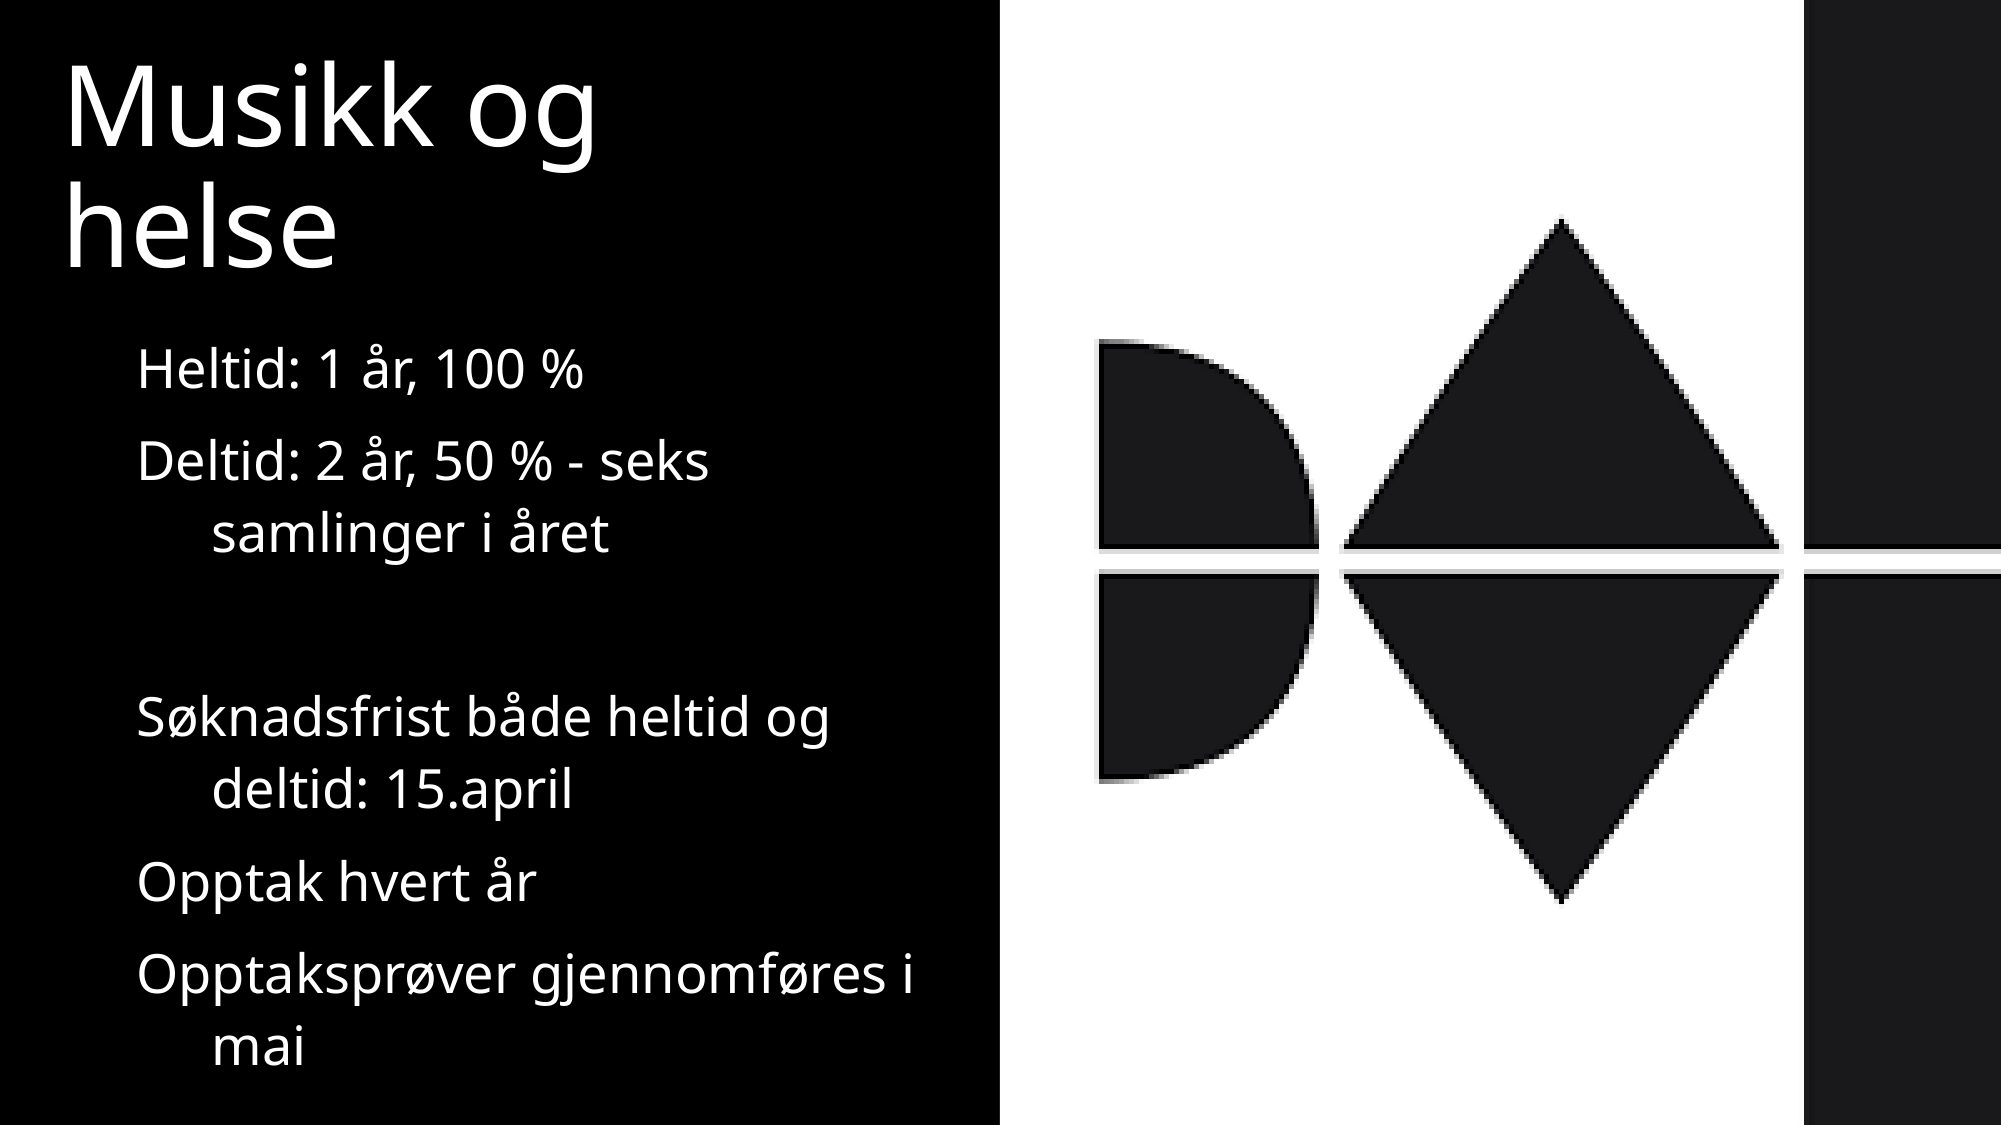

# Musikk og helse
Heltid: 1 år, 100 %
Deltid: 2 år, 50 % - seks samlinger i året
Søknadsfrist både heltid og deltid: 15.april
Opptak hvert år
Opptaksprøver gjennomføres i mai